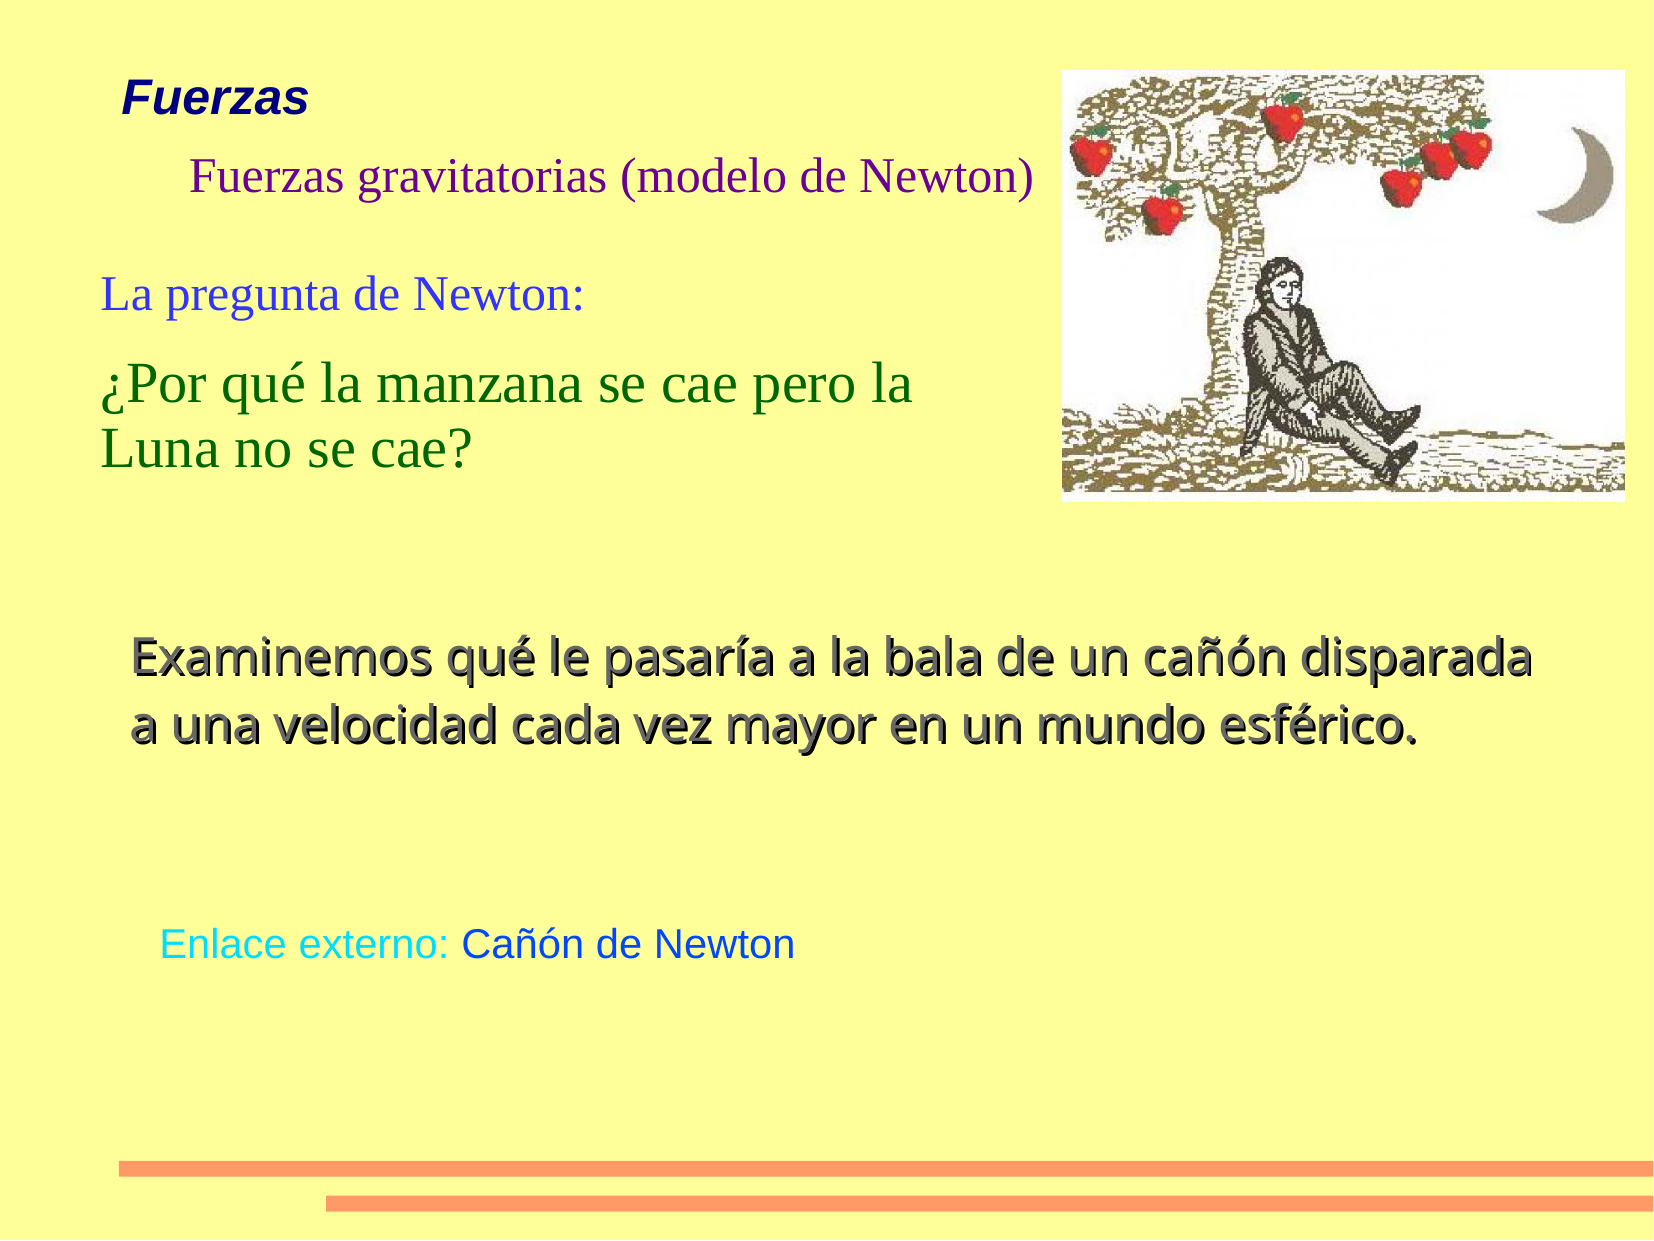

Fuerzas
Fuerzas gravitatorias (modelo de Newton)
# La pregunta de Newton:
¿Por qué la manzana se cae pero la Luna no se cae?
Examinemos qué le pasaría a la bala de un cañón disparada a una velocidad cada vez mayor en un mundo esférico.
Enlace externo: Cañón de Newton